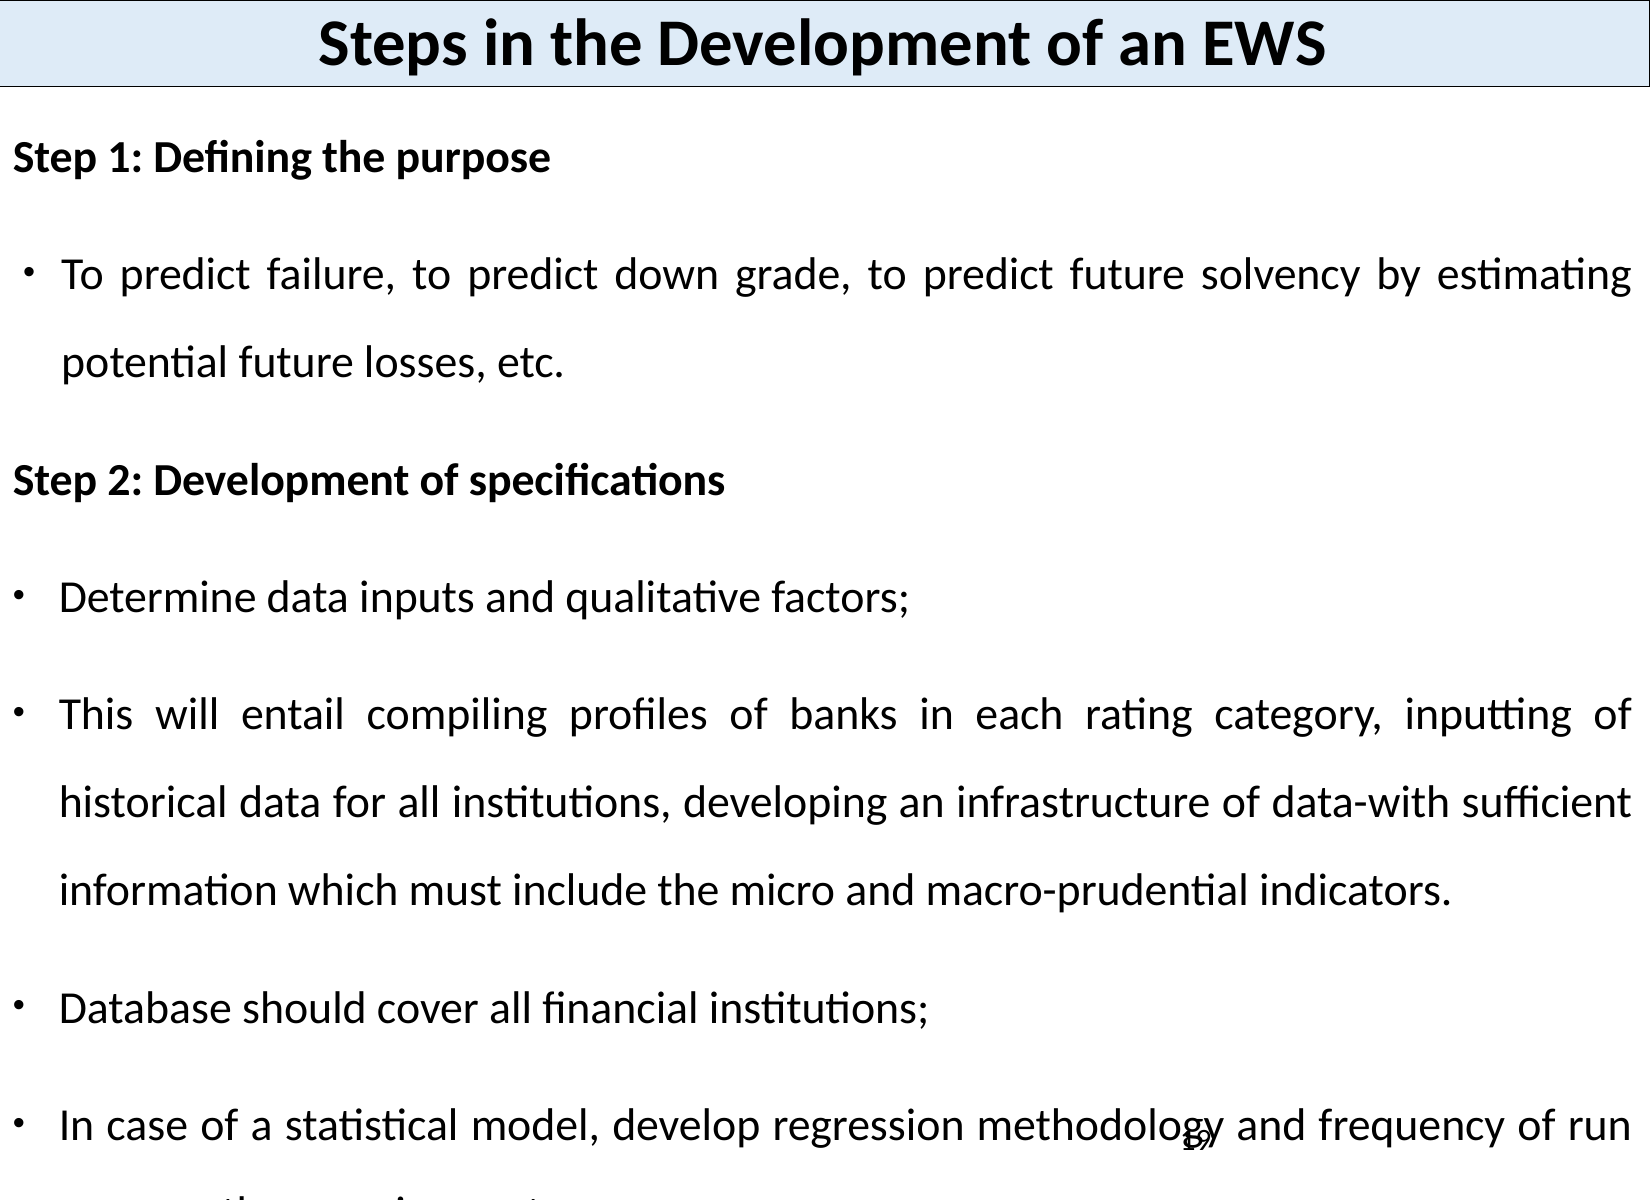

# Steps in the Development of an EWS
Step 1: Defining the purpose
To predict failure, to predict down grade, to predict future solvency by estimating potential future losses, etc.
Step 2: Development of specifications
Determine data inputs and qualitative factors;
This will entail compiling profiles of banks in each rating category, inputting of historical data for all institutions, developing an infrastructure of data-with sufficient information which must include the micro and macro-prudential indicators.
Database should cover all financial institutions;
In case of a statistical model, develop regression methodology and frequency of run among other requirements.